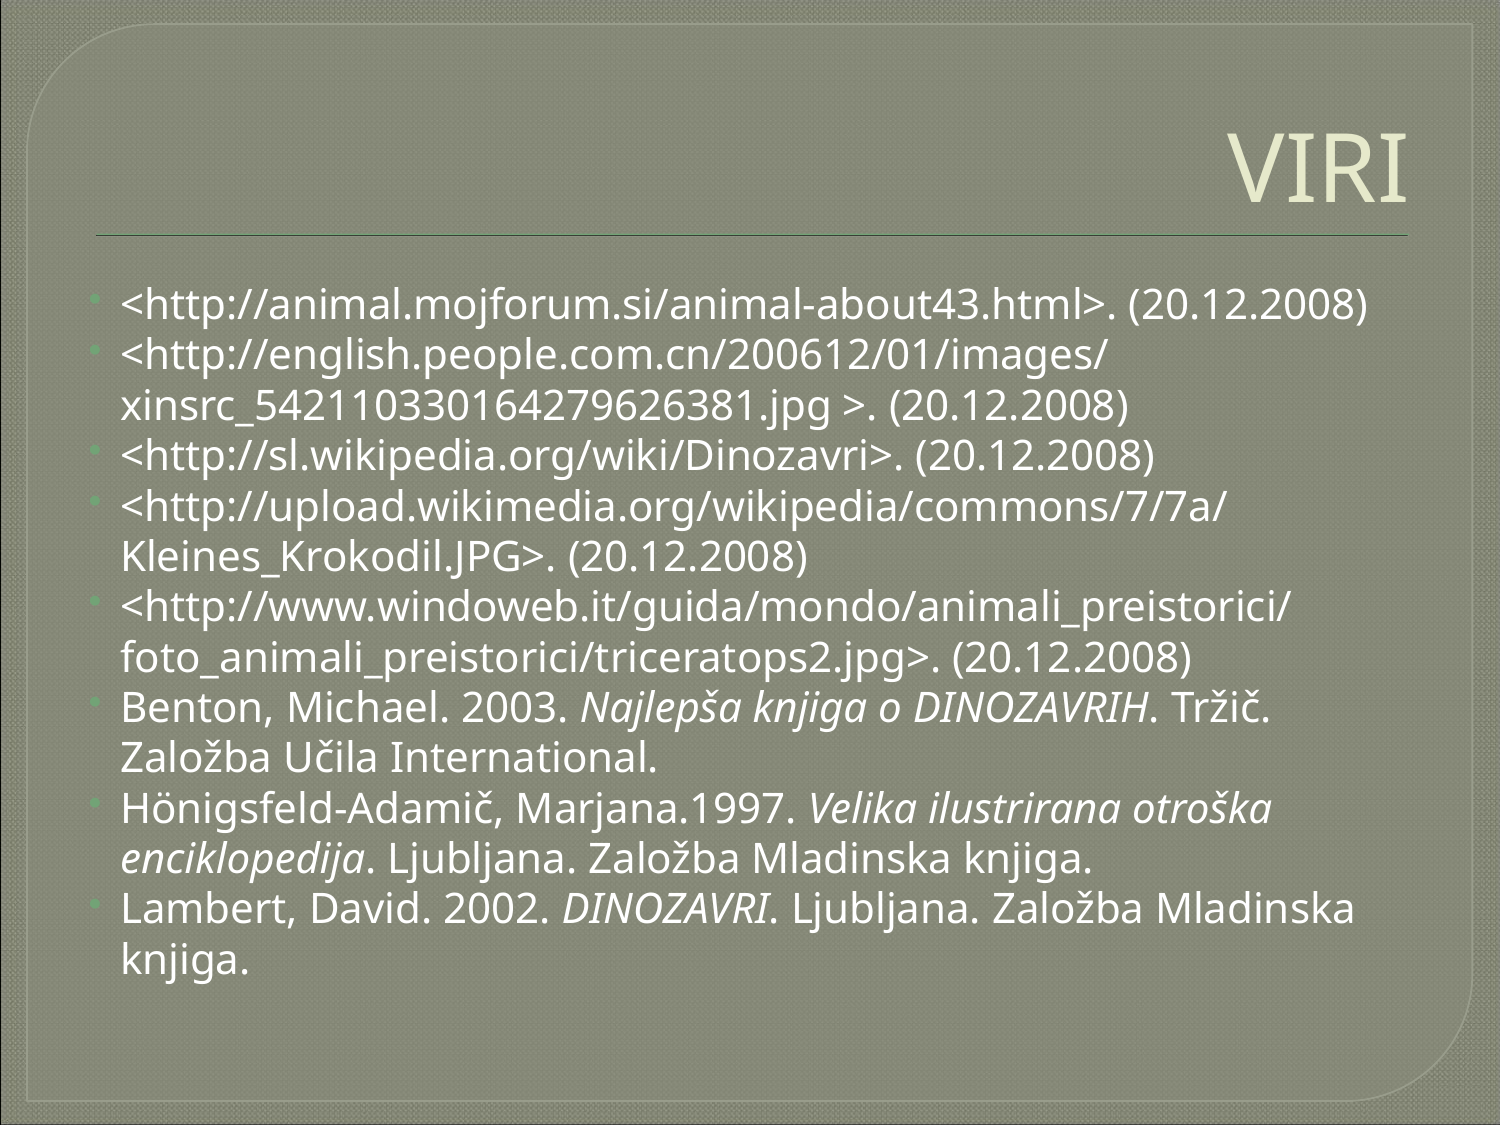

# VIRI
<http://animal.mojforum.si/animal-about43.html>. (20.12.2008)
<http://english.people.com.cn/200612/01/images/xinsrc_542110330164279626381.jpg >. (20.12.2008)
<http://sl.wikipedia.org/wiki/Dinozavri>. (20.12.2008)
<http://upload.wikimedia.org/wikipedia/commons/7/7a/Kleines_Krokodil.JPG>. (20.12.2008)
<http://www.windoweb.it/guida/mondo/animali_preistorici/foto_animali_preistorici/triceratops2.jpg>. (20.12.2008)
Benton, Michael. 2003. Najlepša knjiga o DINOZAVRIH. Tržič. Založba Učila International.
Hönigsfeld-Adamič, Marjana.1997. Velika ilustrirana otroška enciklopedija. Ljubljana. Založba Mladinska knjiga.
Lambert, David. 2002. DINOZAVRI. Ljubljana. Založba Mladinska knjiga.